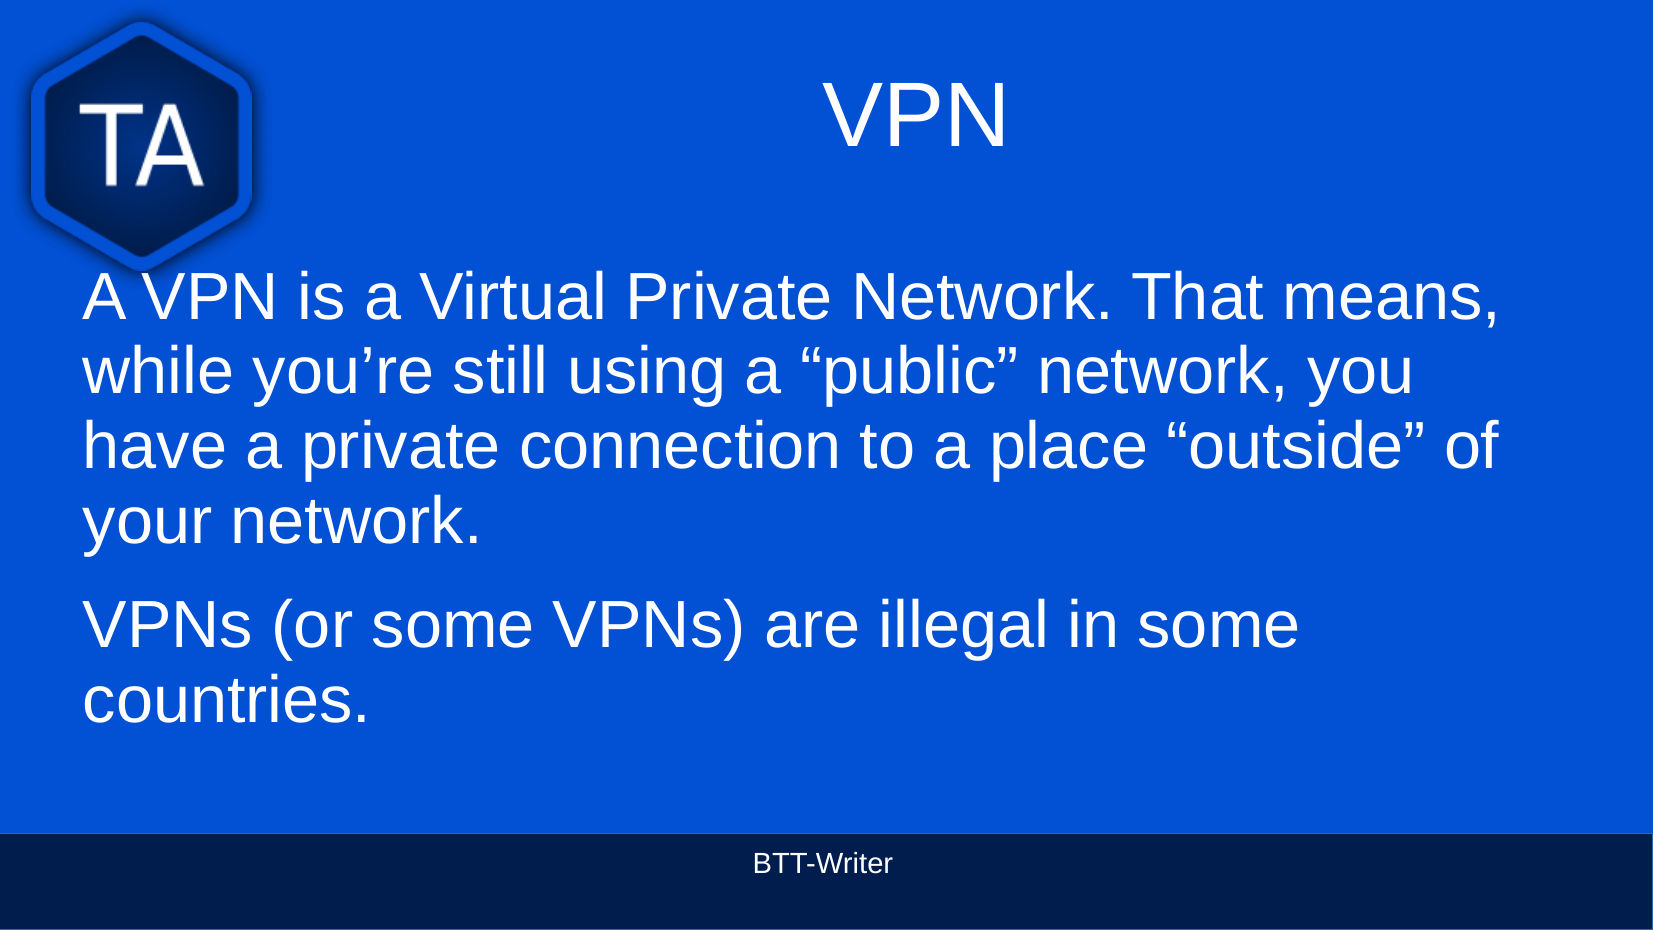

# VPN
A VPN is a Virtual Private Network. That means, while you’re still using a “public” network, you have a private connection to a place “outside” of your network.
VPNs (or some VPNs) are illegal in some countries.